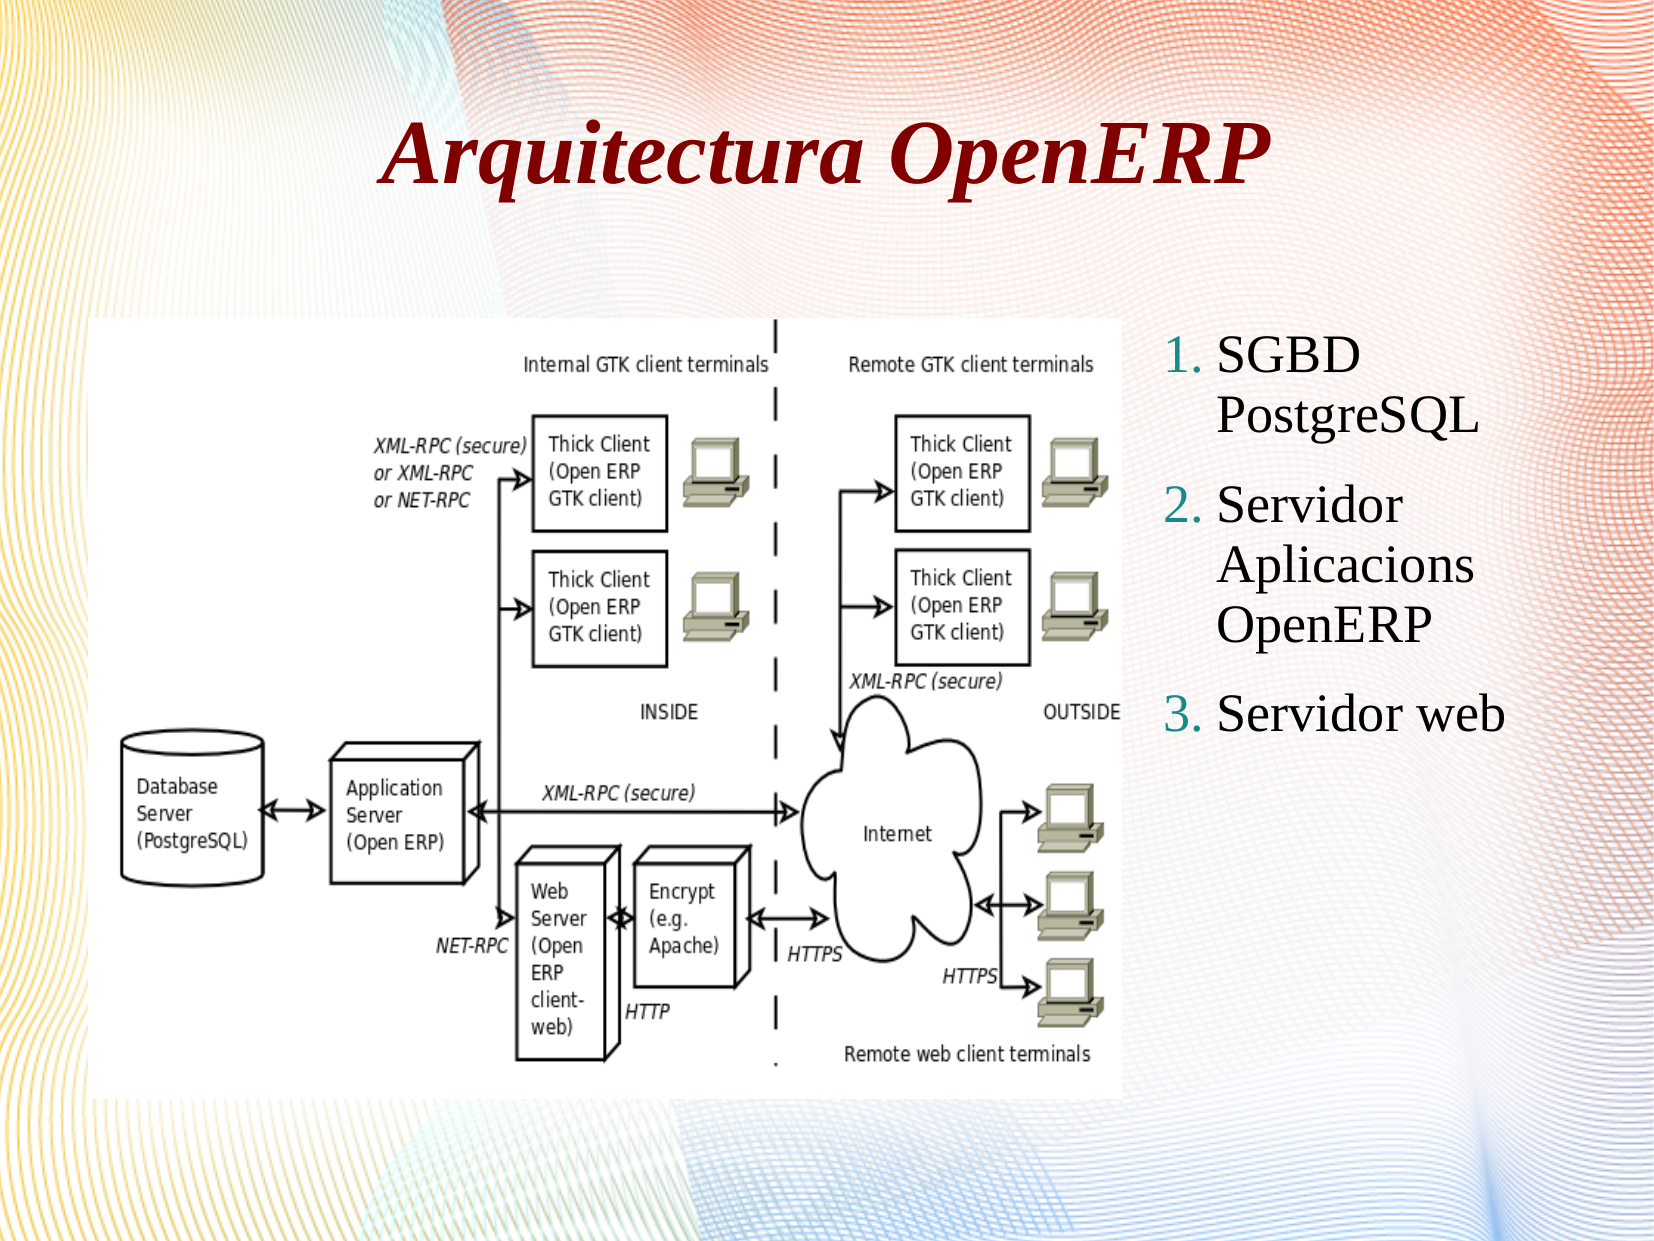

# Arquitectura OpenERP
SGBD PostgreSQL
Servidor Aplicacions OpenERP
Servidor web